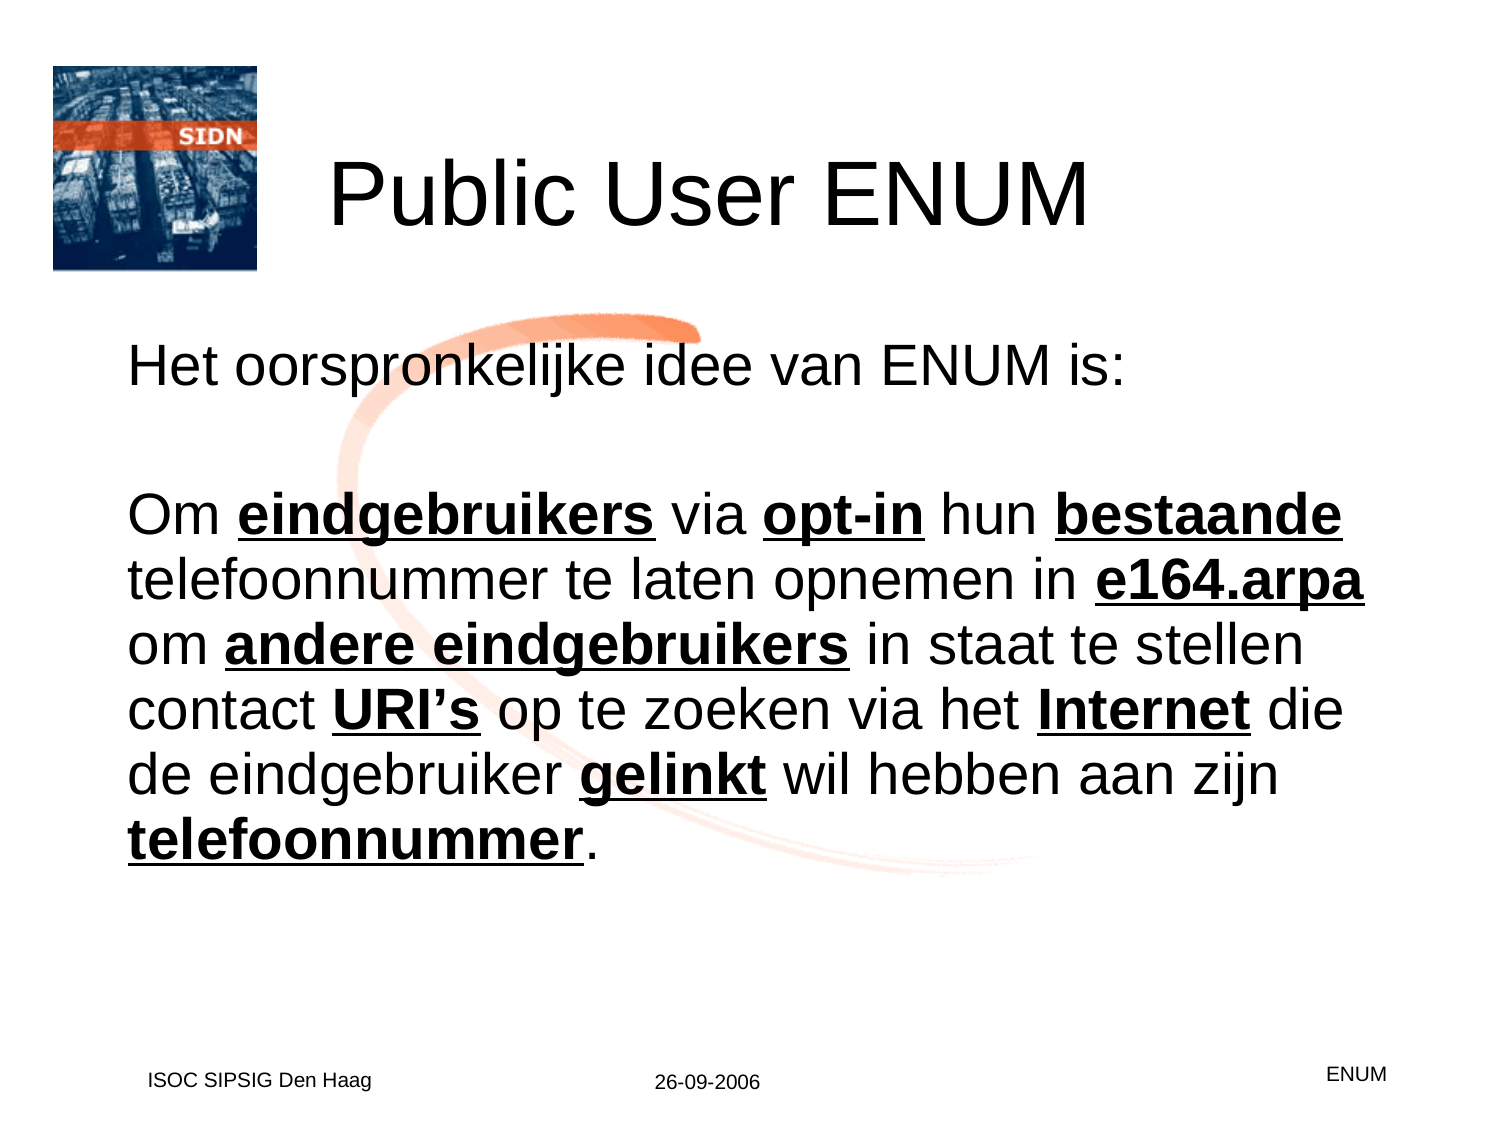

# Public User ENUM
Het oorspronkelijke idee van ENUM is:
Om eindgebruikers via opt-in hun bestaande telefoonnummer te laten opnemen in e164.arpa om andere eindgebruikers in staat te stellen contact URI’s op te zoeken via het Internet die de eindgebruiker gelinkt wil hebben aan zijn telefoonnummer.